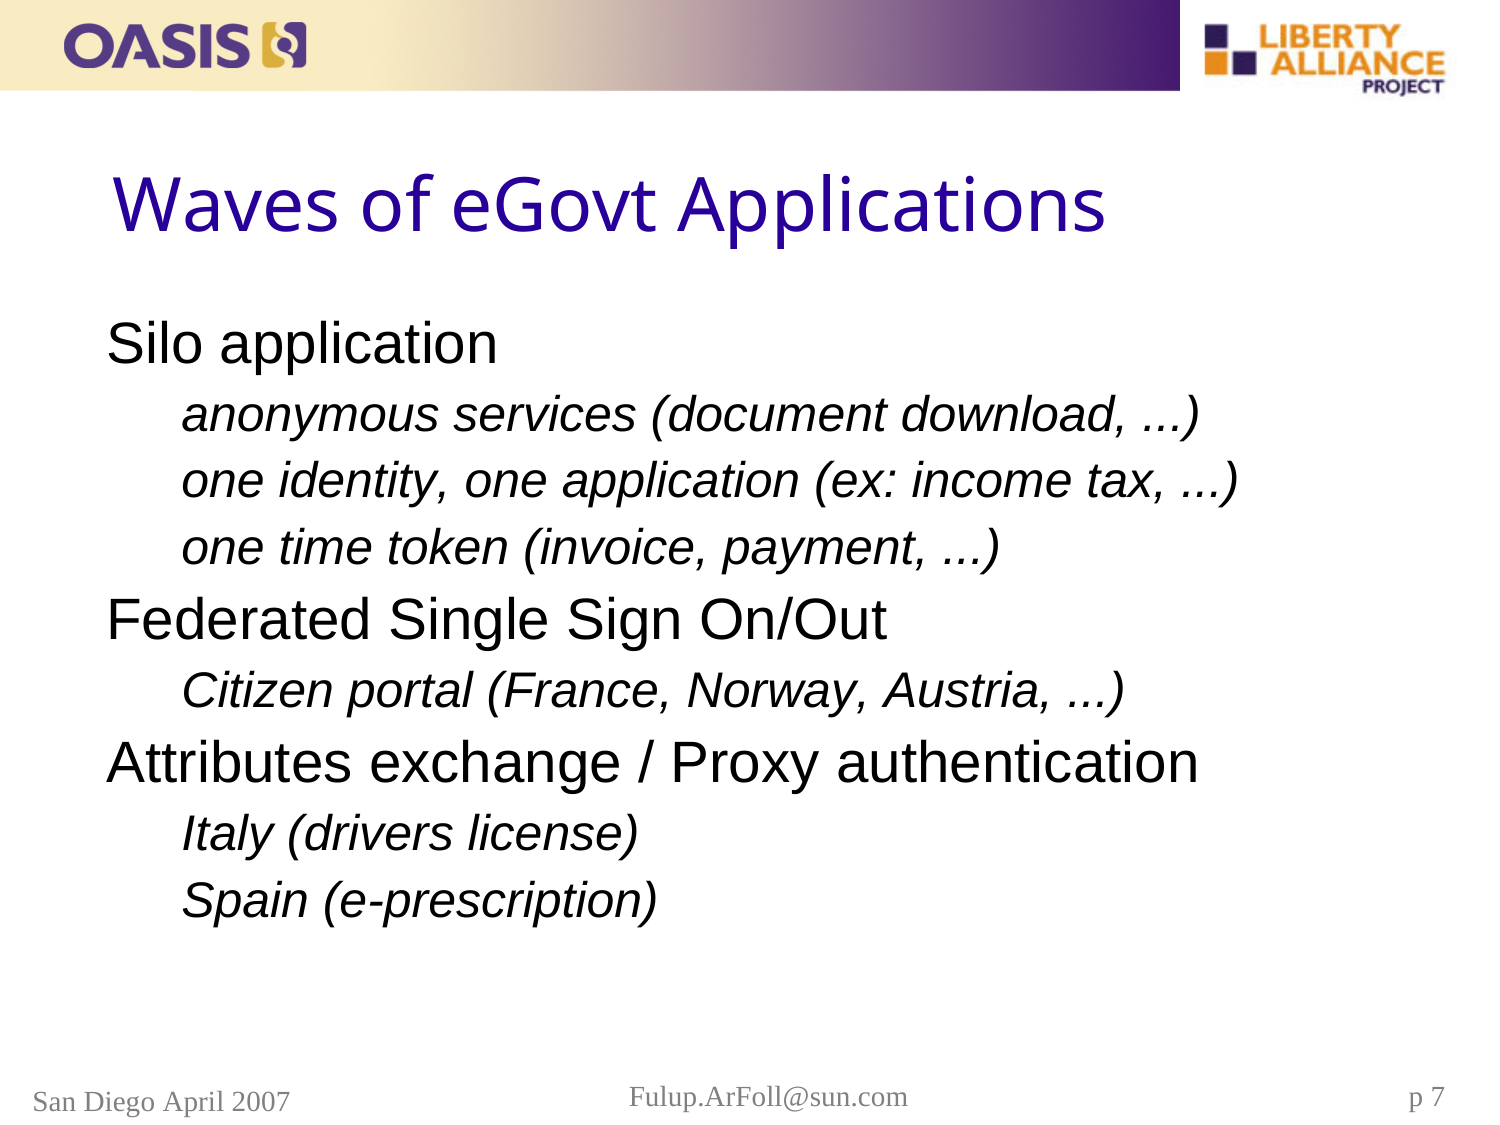

# Waves of eGovt Applications
Silo application
anonymous services (document download, ...)
one identity, one application (ex: income tax, ...)
one time token (invoice, payment, ...)
Federated Single Sign On/Out
Citizen portal (France, Norway, Austria, ...)
Attributes exchange / Proxy authentication
Italy (drivers license)
Spain (e-prescription)